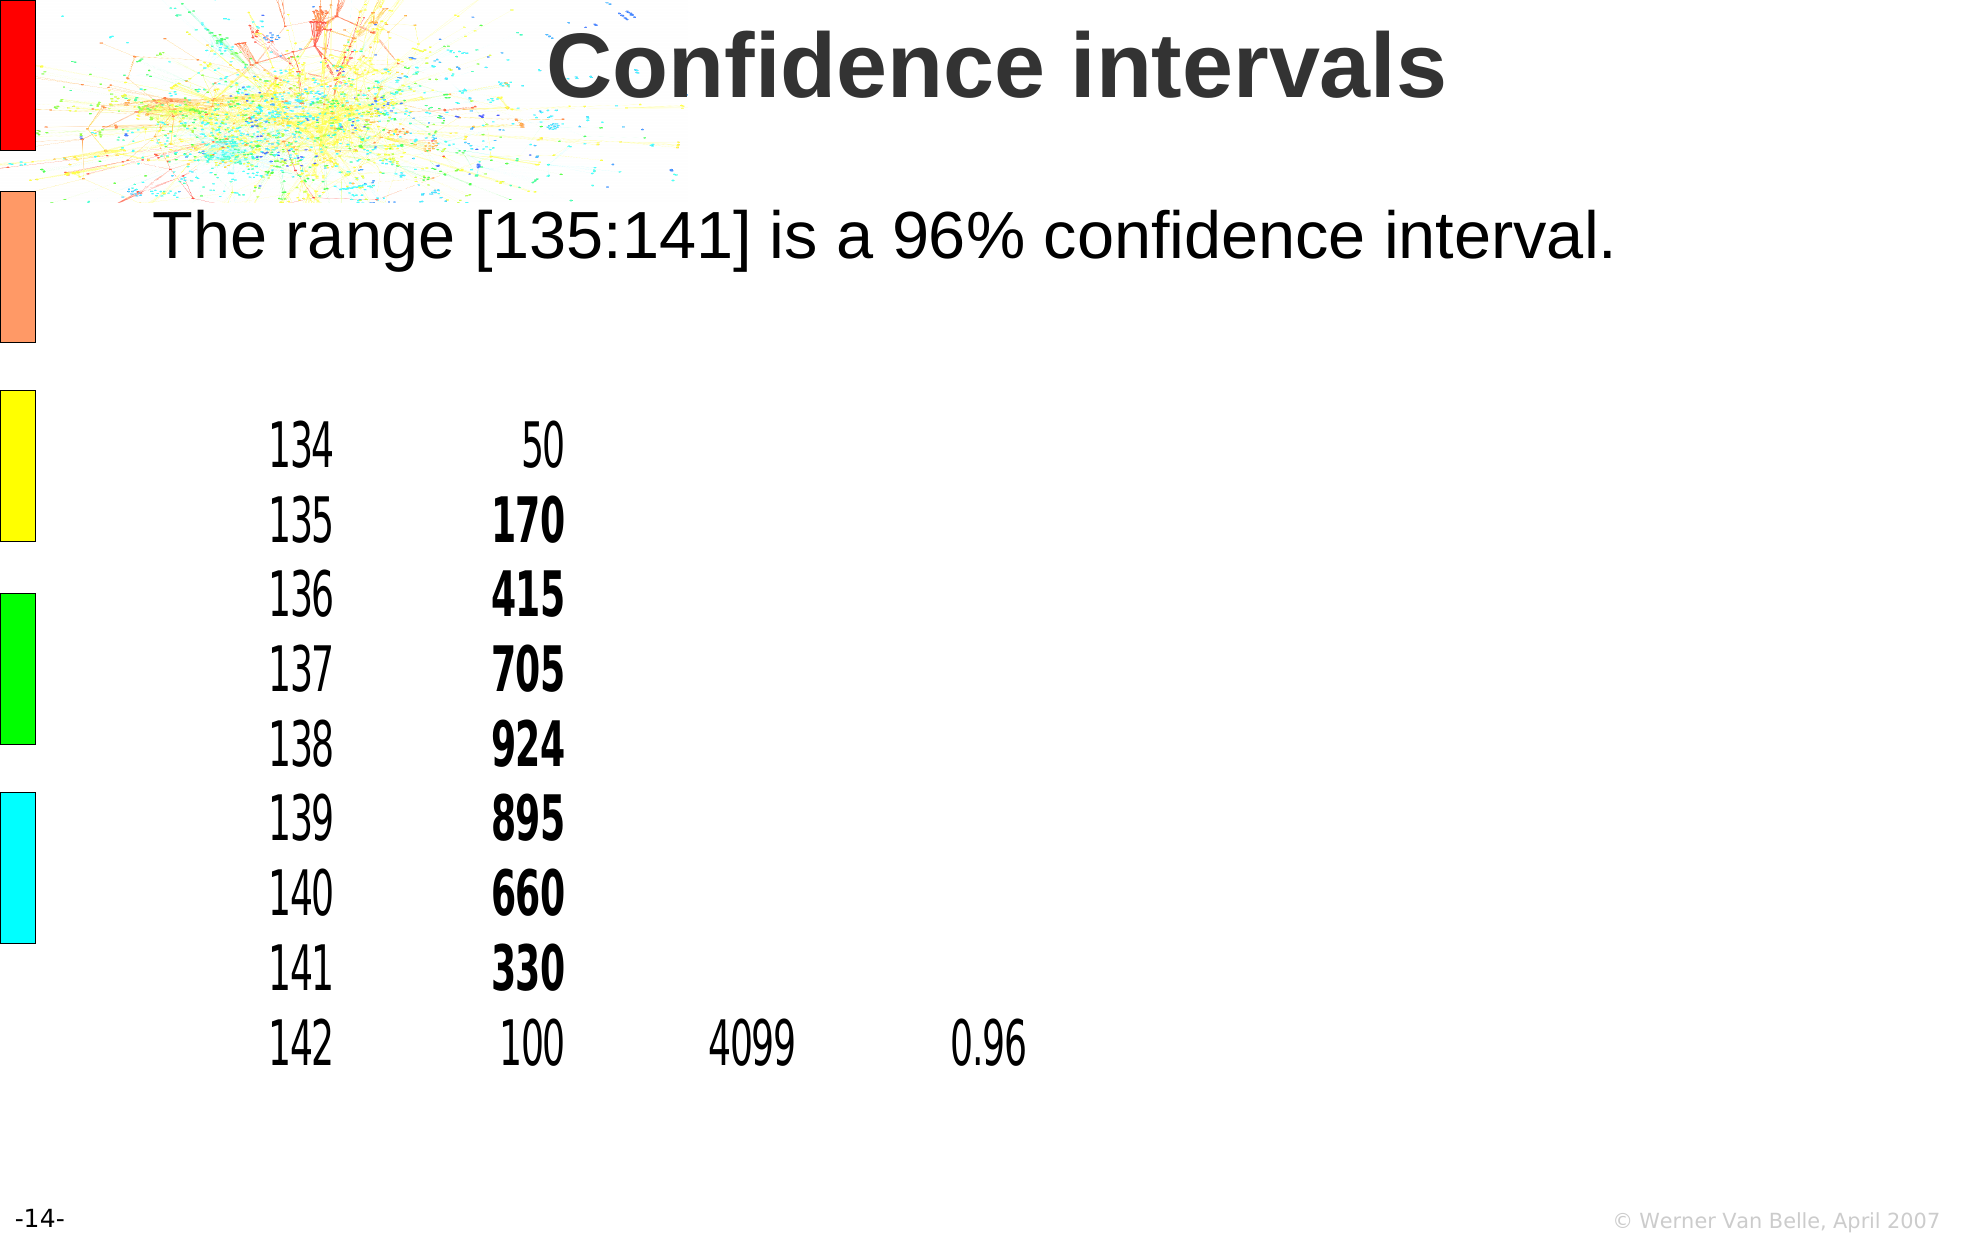

# Confidence intervals
The range [135:141] is a 96% confidence interval.